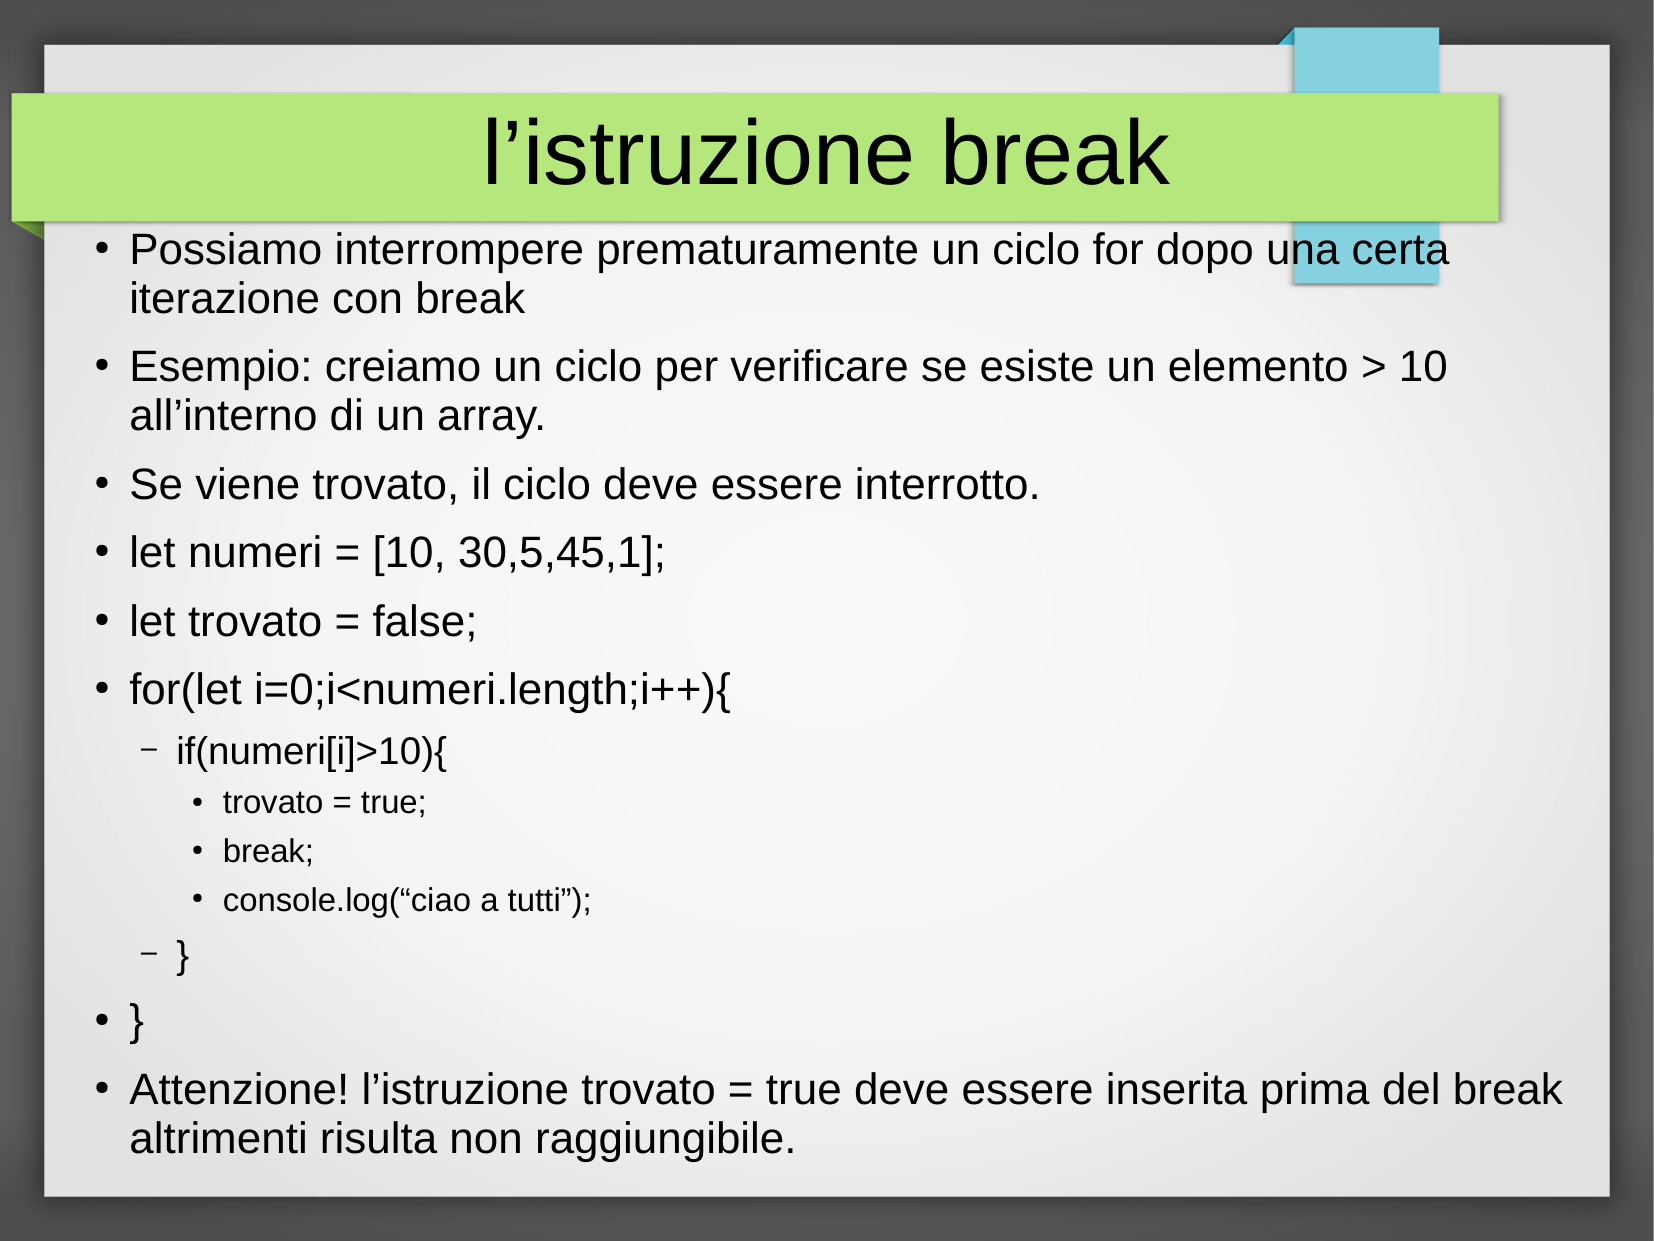

# l’istruzione break
Possiamo interrompere prematuramente un ciclo for dopo una certa iterazione con break
Esempio: creiamo un ciclo per verificare se esiste un elemento > 10 all’interno di un array.
Se viene trovato, il ciclo deve essere interrotto.
let numeri = [10, 30,5,45,1];
let trovato = false;
for(let i=0;i<numeri.length;i++){
if(numeri[i]>10){
trovato = true;
break;
console.log(“ciao a tutti”);
}
}
Attenzione! l’istruzione trovato = true deve essere inserita prima del break altrimenti risulta non raggiungibile.